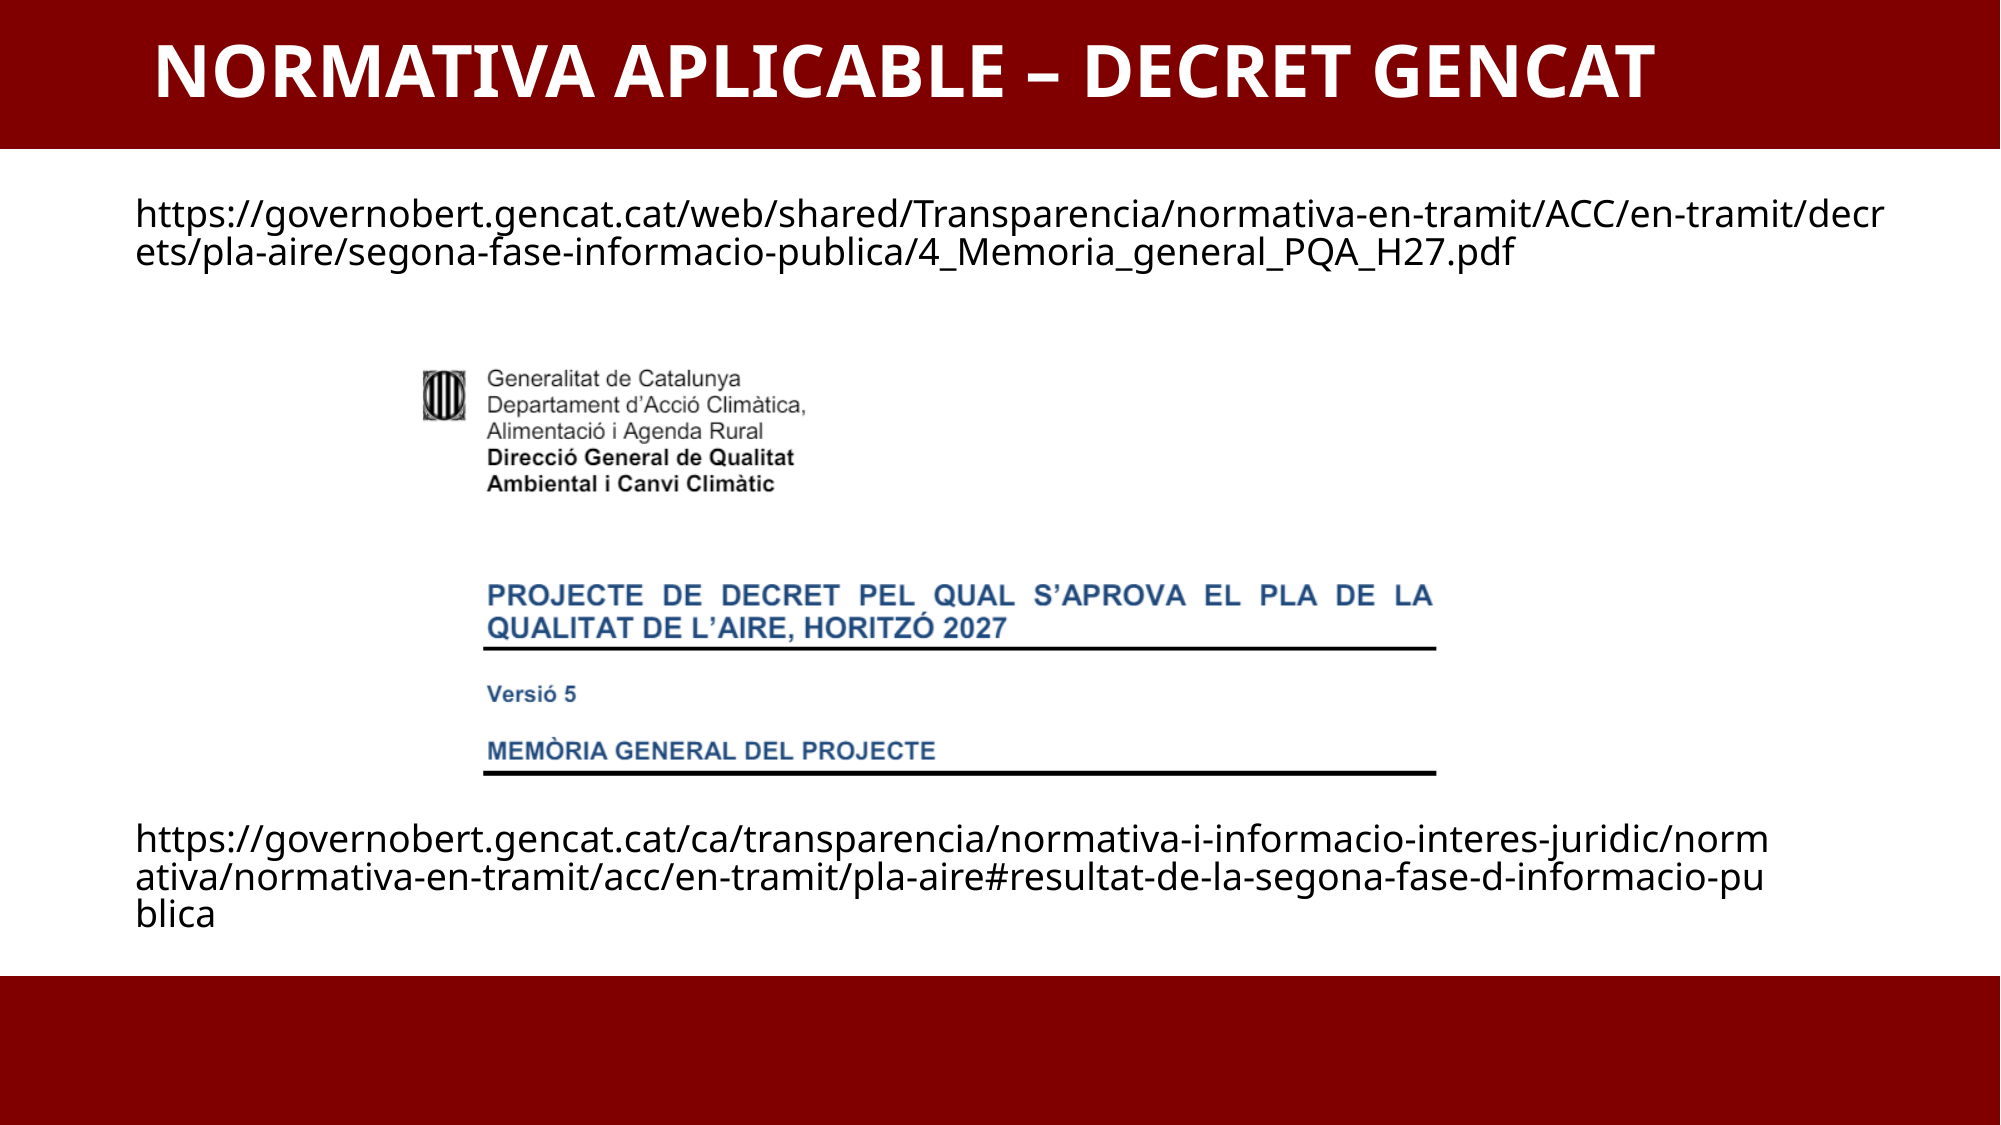

# NORMATIVA APLICABLE – DECRET GENCAT
https://governobert.gencat.cat/web/shared/Transparencia/normativa-en-tramit/ACC/en-tramit/decrets/pla-aire/segona-fase-informacio-publica/4_Memoria_general_PQA_H27.pdf
https://governobert.gencat.cat/ca/transparencia/normativa-i-informacio-interes-juridic/normativa/normativa-en-tramit/acc/en-tramit/pla-aire#resultat-de-la-segona-fase-d-informacio-publica